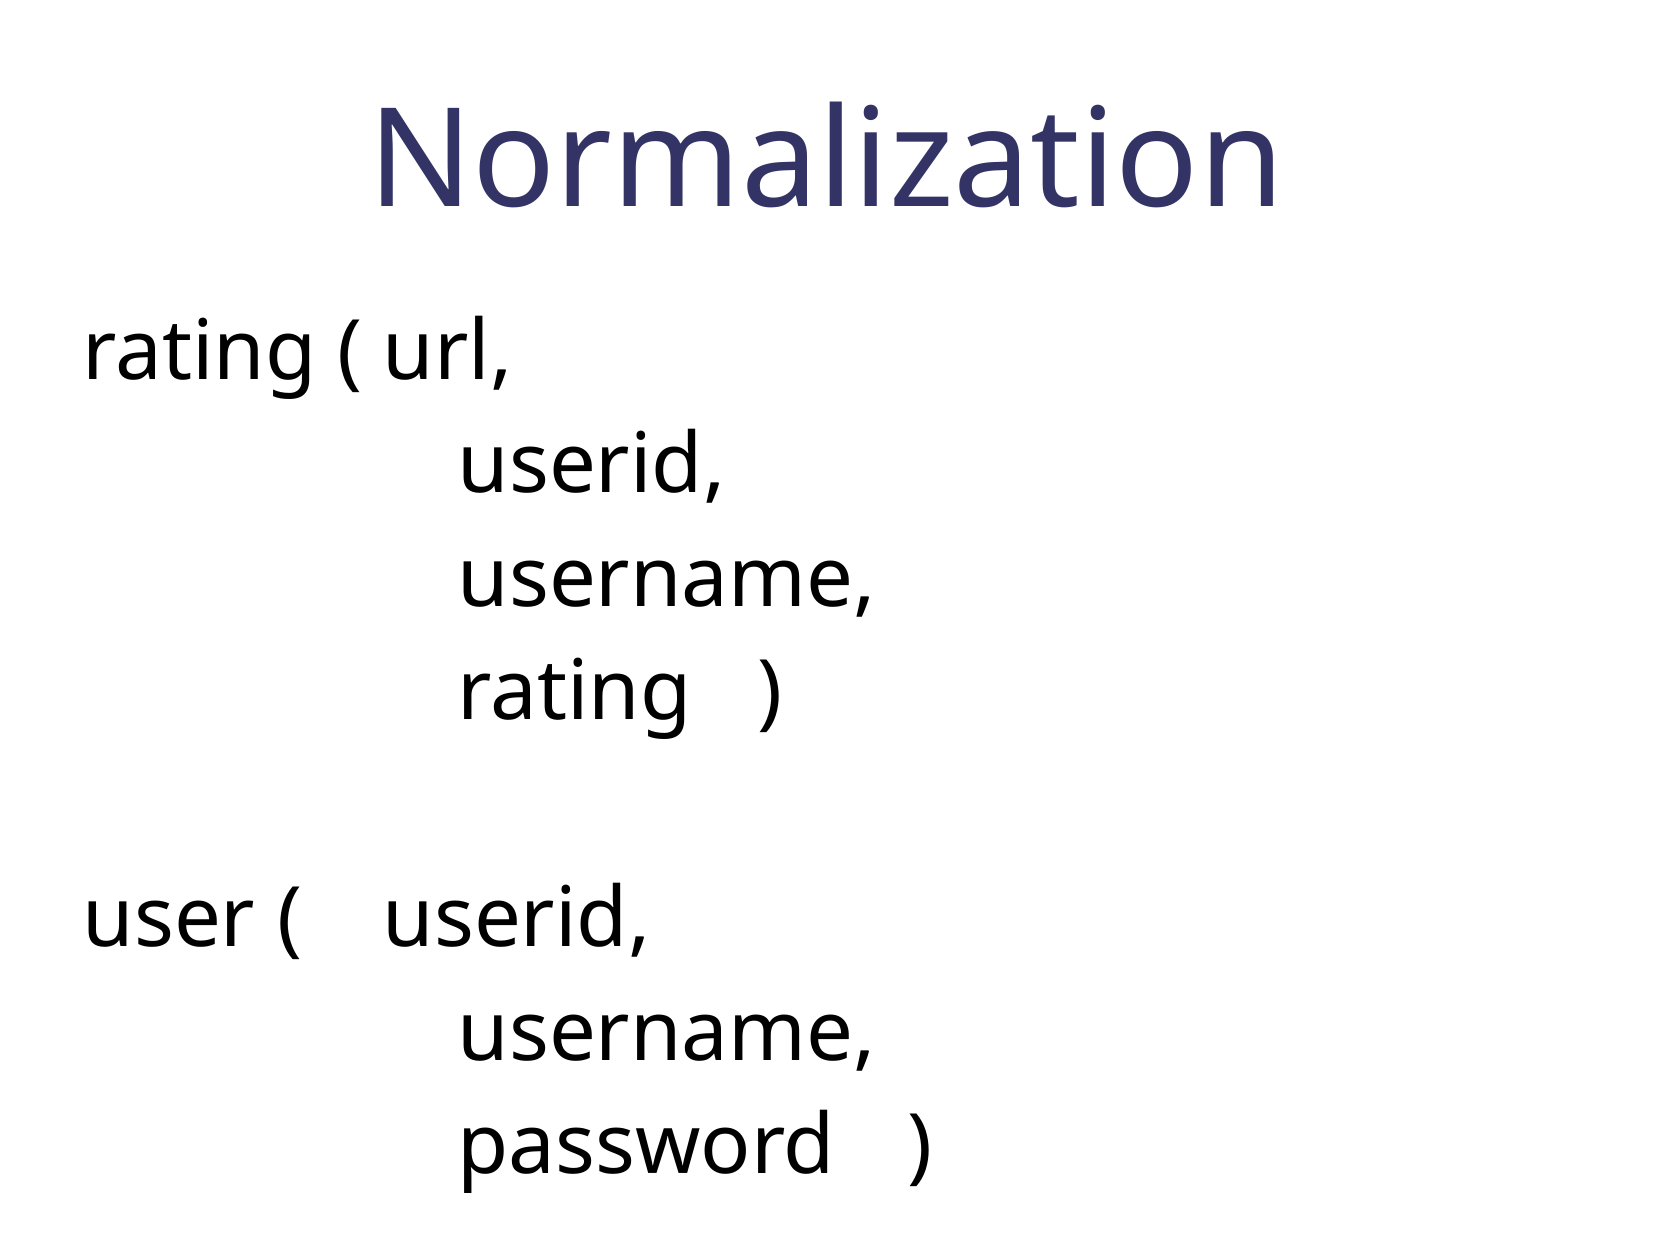

# Normalization
rating (	url,
 					userid,
 					username,
 					rating	)
user (		userid,
 					username,
 					password	)